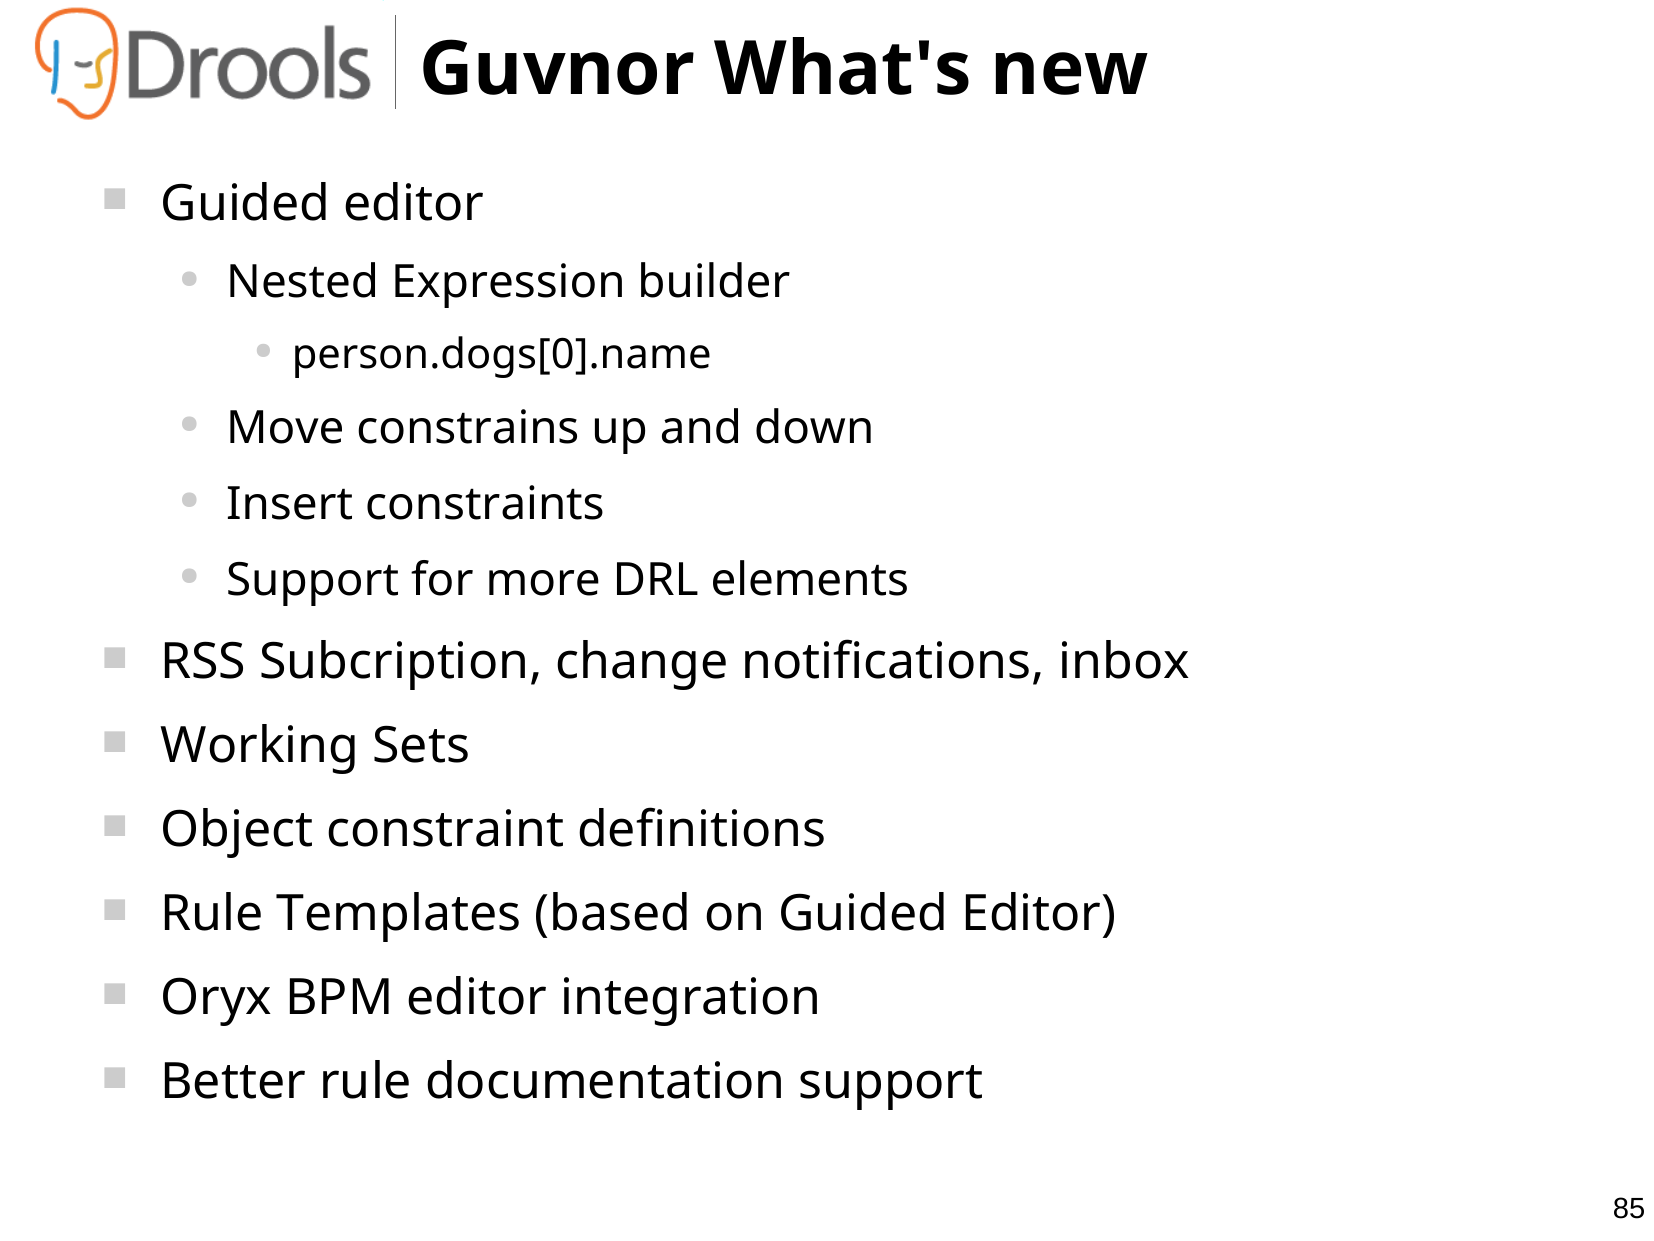

# Guvnor What's new
Guided editor
Nested Expression builder
person.dogs[0].name
Move constrains up and down
Insert constraints
Support for more DRL elements
RSS Subcription, change notifications, inbox
Working Sets
Object constraint definitions
Rule Templates (based on Guided Editor)
Oryx BPM editor integration
Better rule documentation support